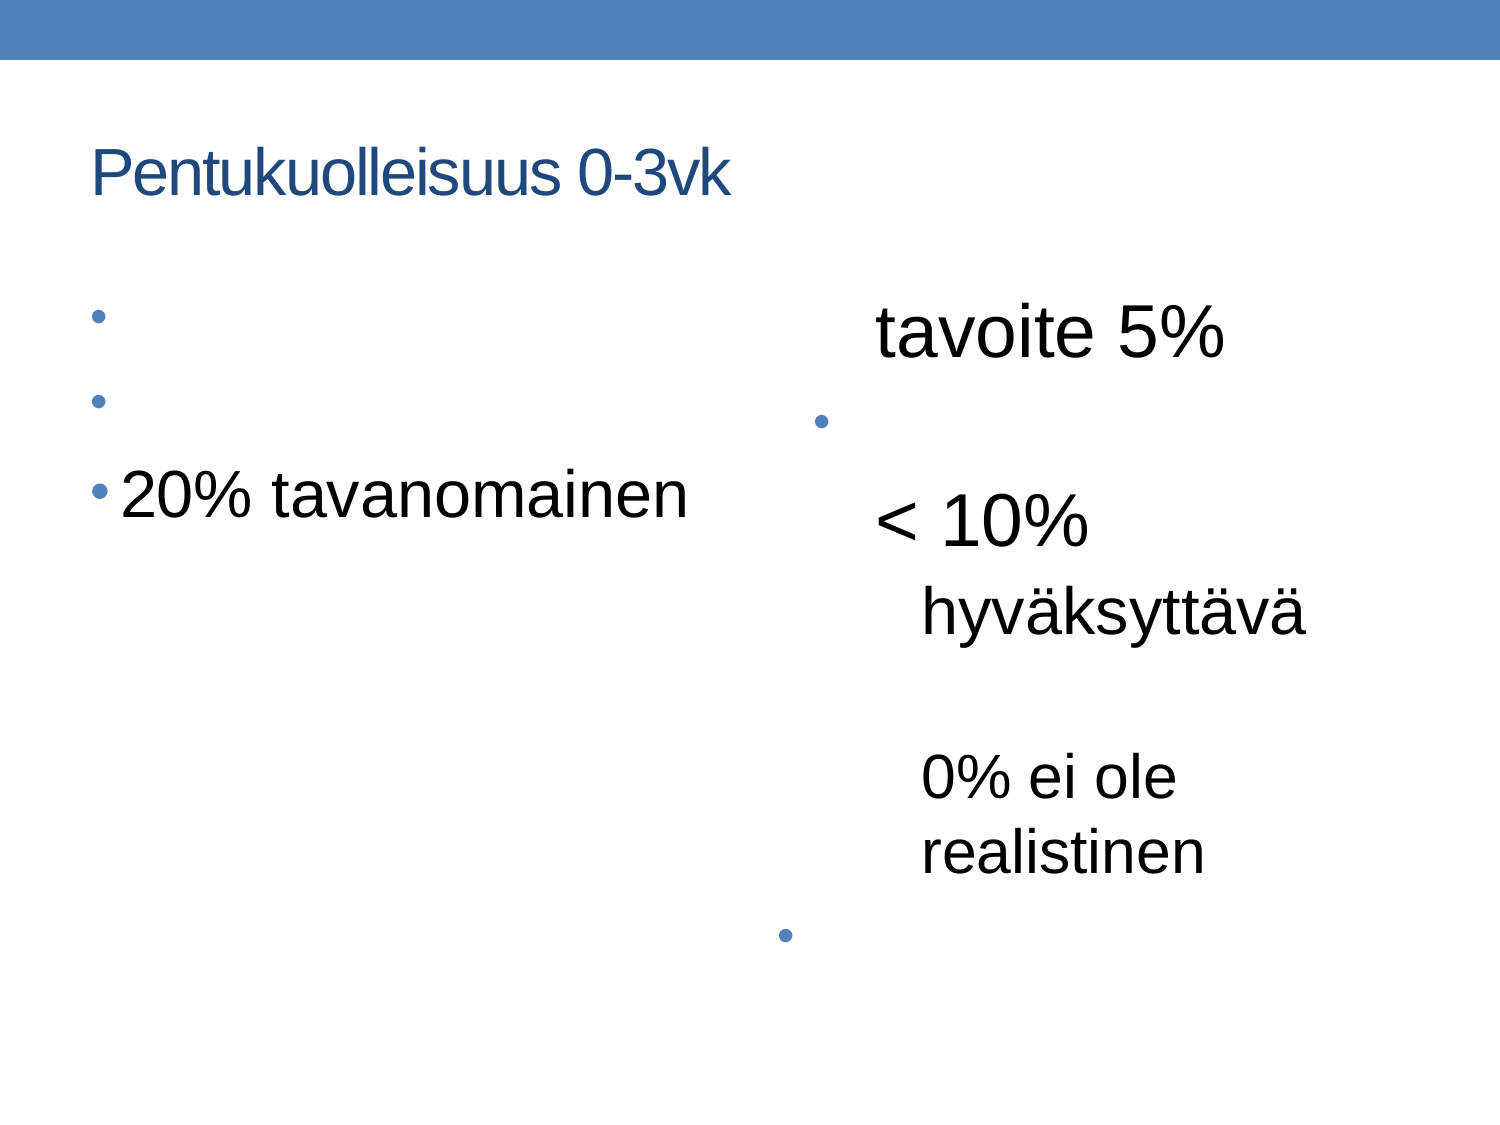

# Pentukuolleisuus 0-3vk
20% tavanomainen
 tavoite 5%
 < 10%
hyväksyttävä
0% ei ole realistinen